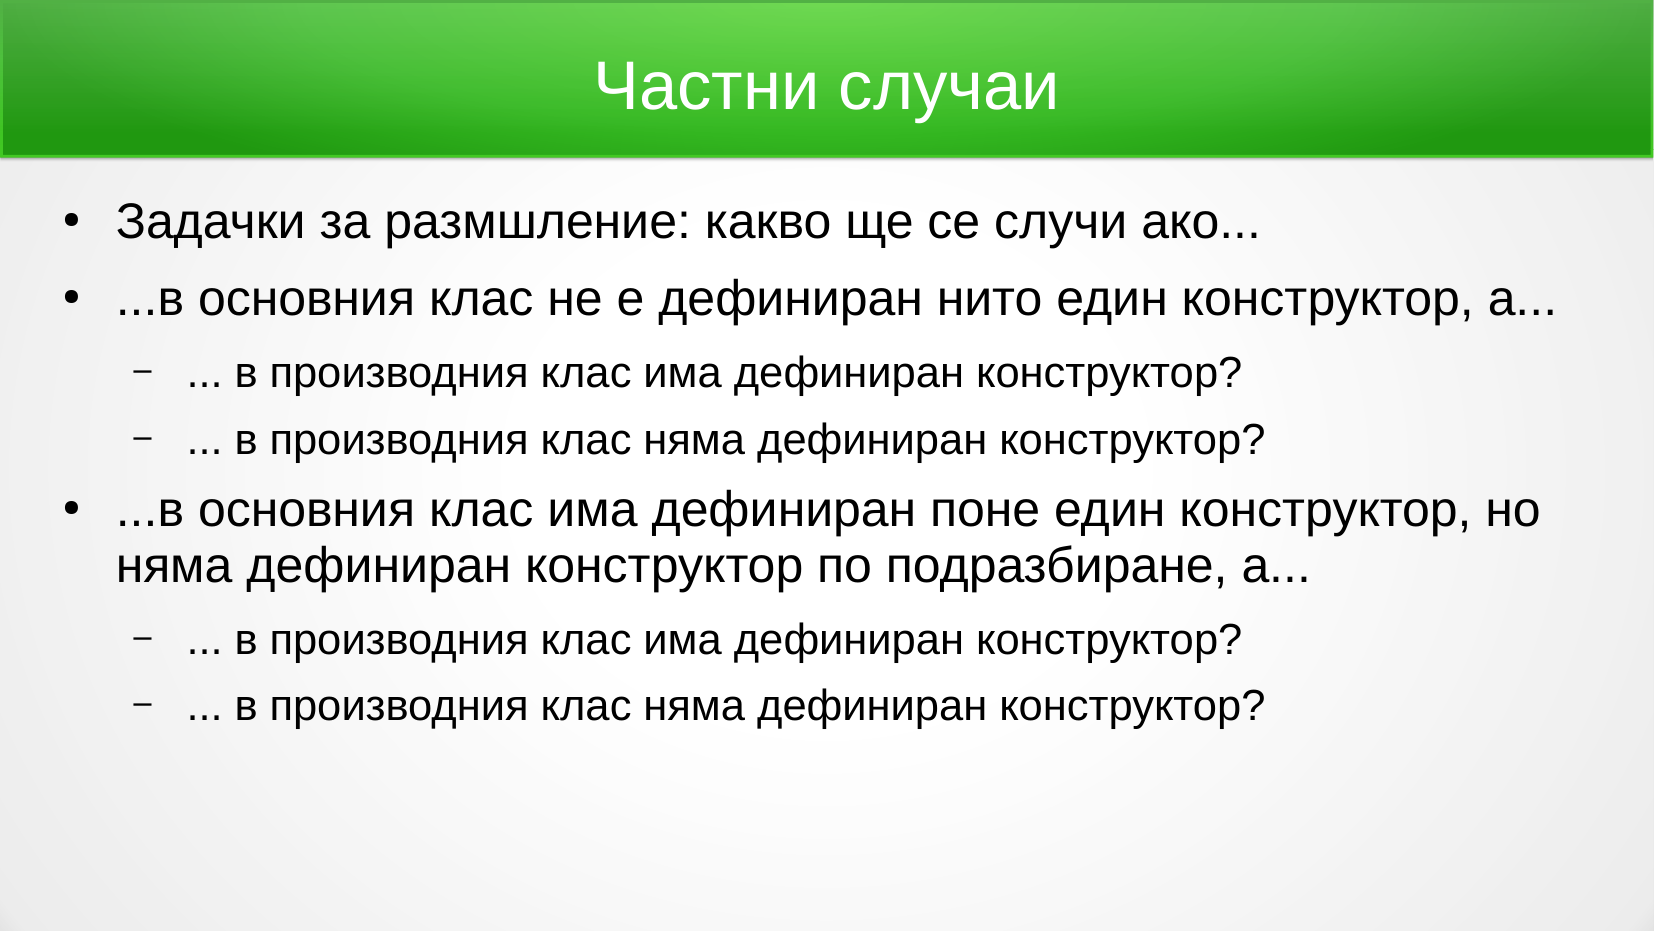

# Частни случаи
Задачки за размшление: какво ще се случи ако...
...в основния клас не е дефиниран нито един конструктор, а...
... в производния клас има дефиниран конструктор?
... в производния клас няма дефиниран конструктор?
...в основния клас има дефиниран поне един конструктор, но няма дефиниран конструктор по подразбиране, а...
... в производния клас има дефиниран конструктор?
... в производния клас няма дефиниран конструктор?